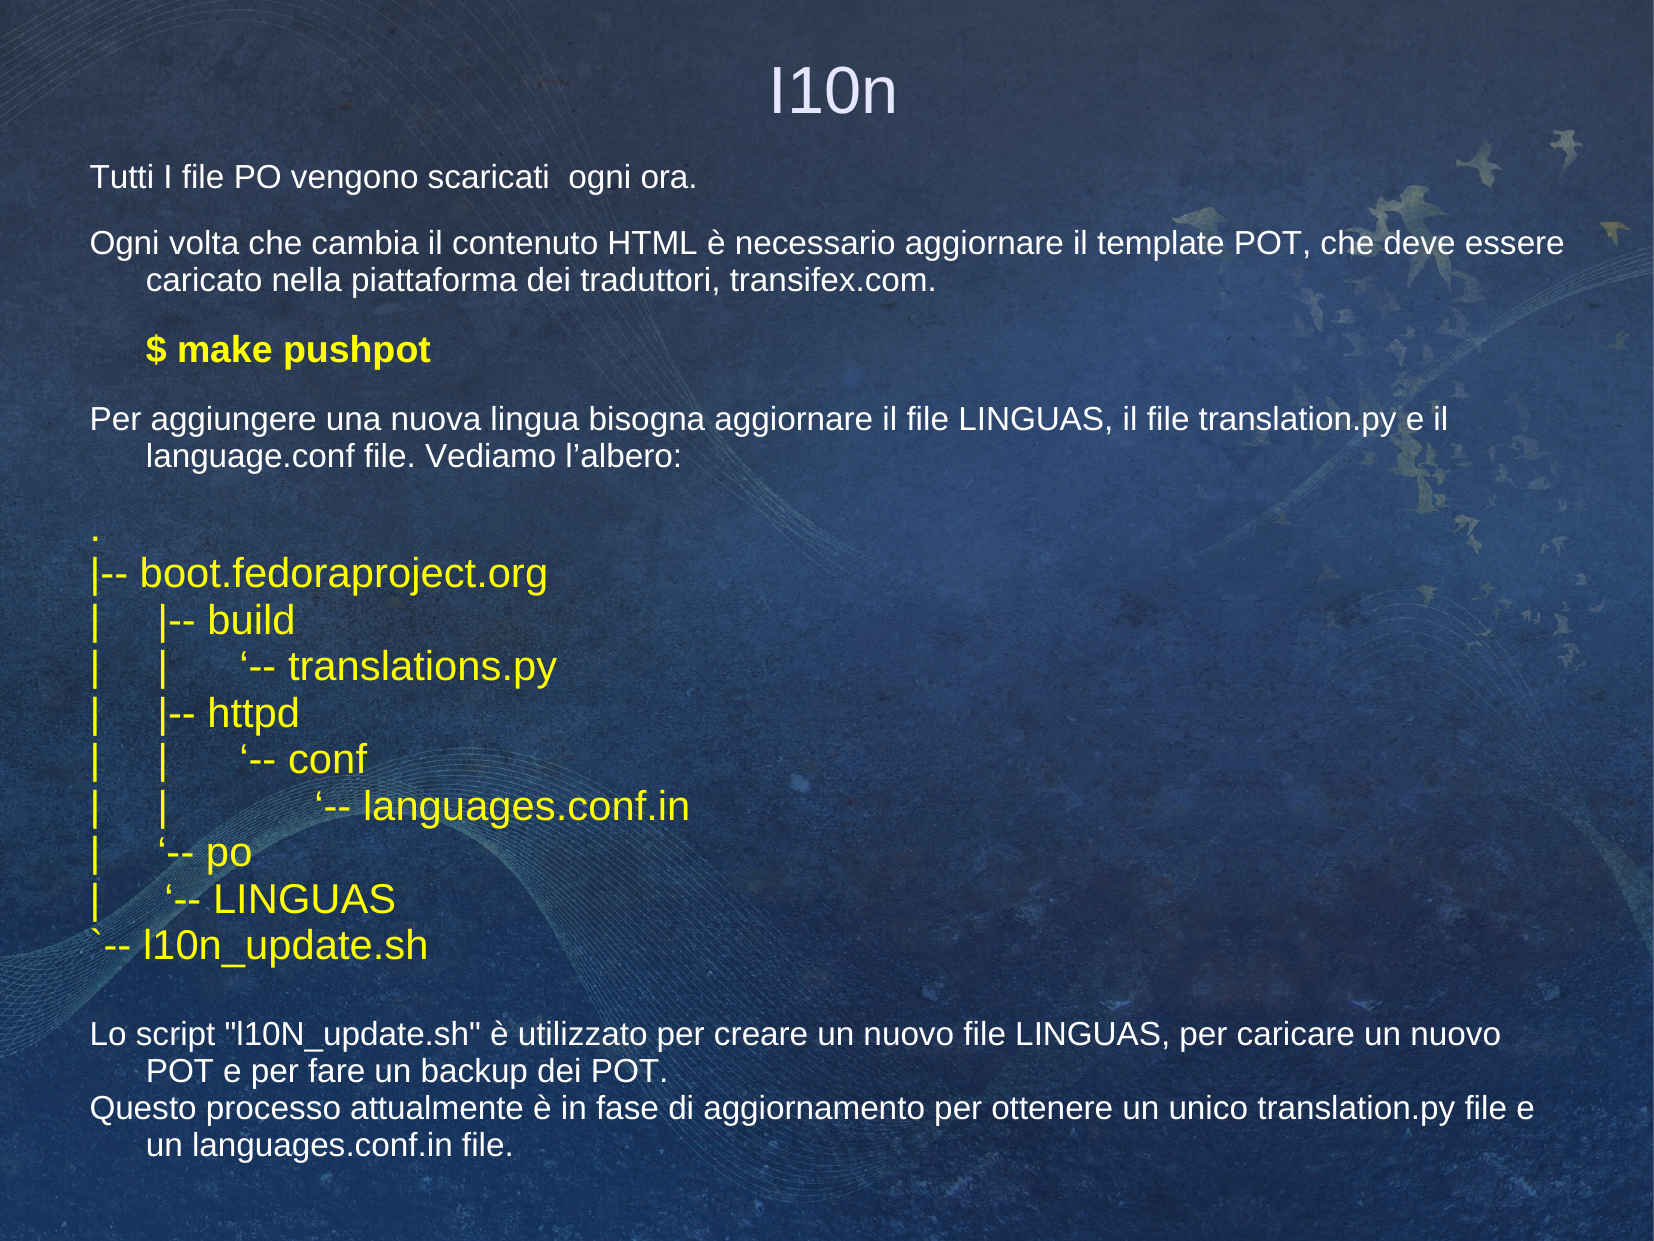

I10n
Tutti I file PO vengono scaricati ogni ora.
Ogni volta che cambia il contenuto HTML è necessario aggiornare il template POT, che deve essere caricato nella piattaforma dei traduttori, transifex.com.
	$ make pushpot
Per aggiungere una nuova lingua bisogna aggiornare il file LINGUAS, il file translation.py e il language.conf file. Vediamo l’albero:
.
|-- boot.fedoraproject.org
|	 |-- build
|	 |	‘-- translations.py
|	 |-- httpd
|	 |	‘-- conf
|	 |		‘-- languages.conf.in
|	 ‘-- po
|	 	‘-- LINGUAS
`-- l10n_update.sh
Lo script "l10N_update.sh" è utilizzato per creare un nuovo file LINGUAS, per caricare un nuovo POT e per fare un backup dei POT.
Questo processo attualmente è in fase di aggiornamento per ottenere un unico translation.py file e un languages.conf.in file.